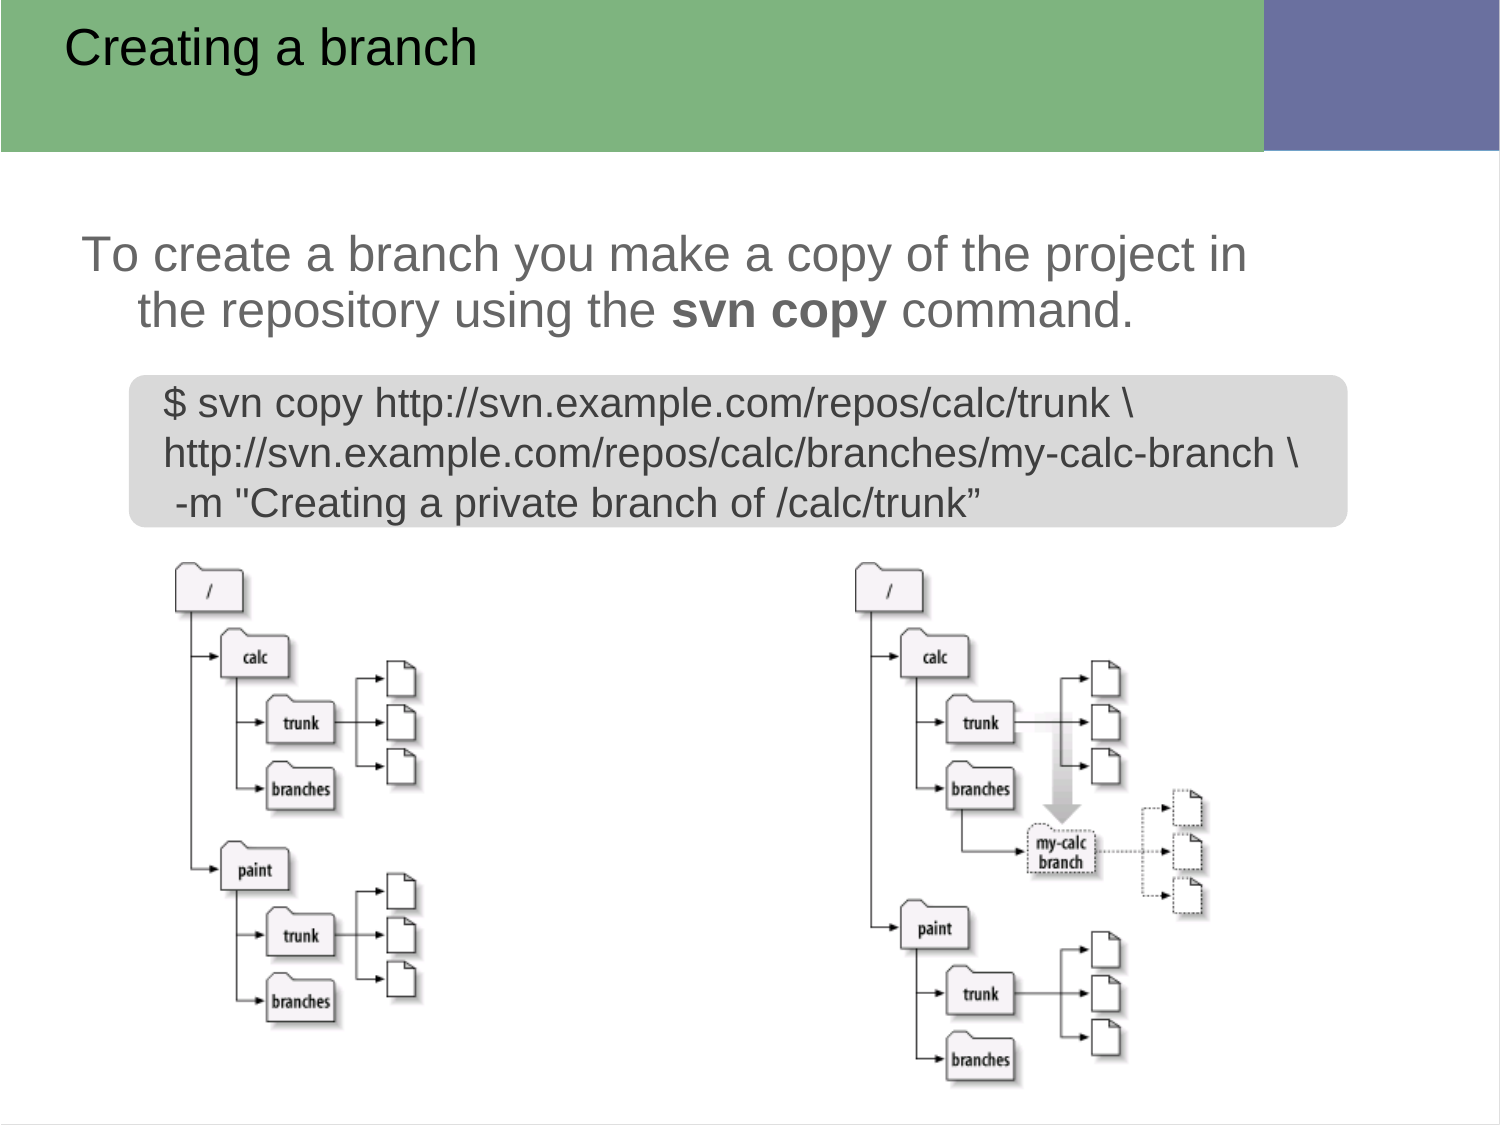

# Creating a branch
To create a branch you make a copy of the project in the repository using the svn copy command.
$ svn copy http://svn.example.com/repos/calc/trunk \
http://svn.example.com/repos/calc/branches/my-calc-branch \
 -m "Creating a private branch of /calc/trunk”